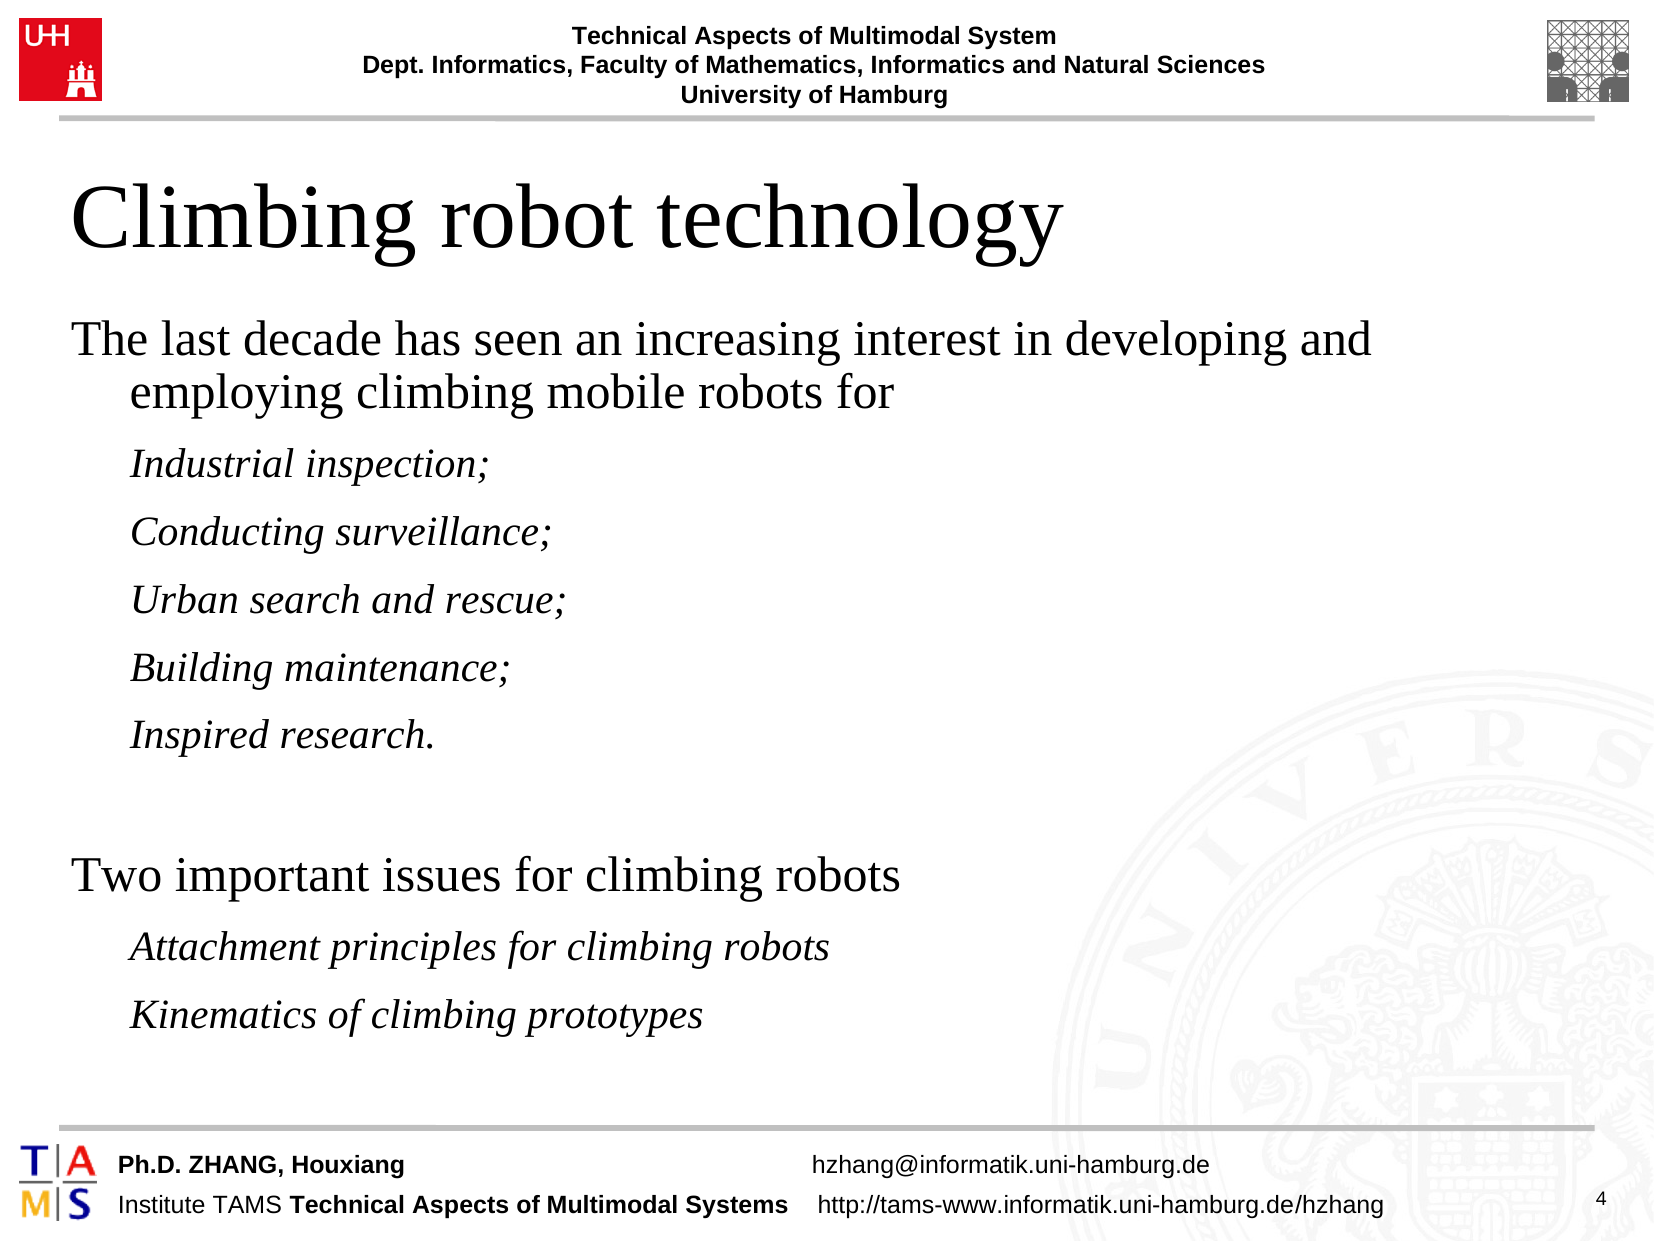

# Climbing robot technology
The last decade has seen an increasing interest in developing and employing climbing mobile robots for
Industrial inspection;
Conducting surveillance;
Urban search and rescue;
Building maintenance;
Inspired research.
Two important issues for climbing robots
Attachment principles for climbing robots
Kinematics of climbing prototypes